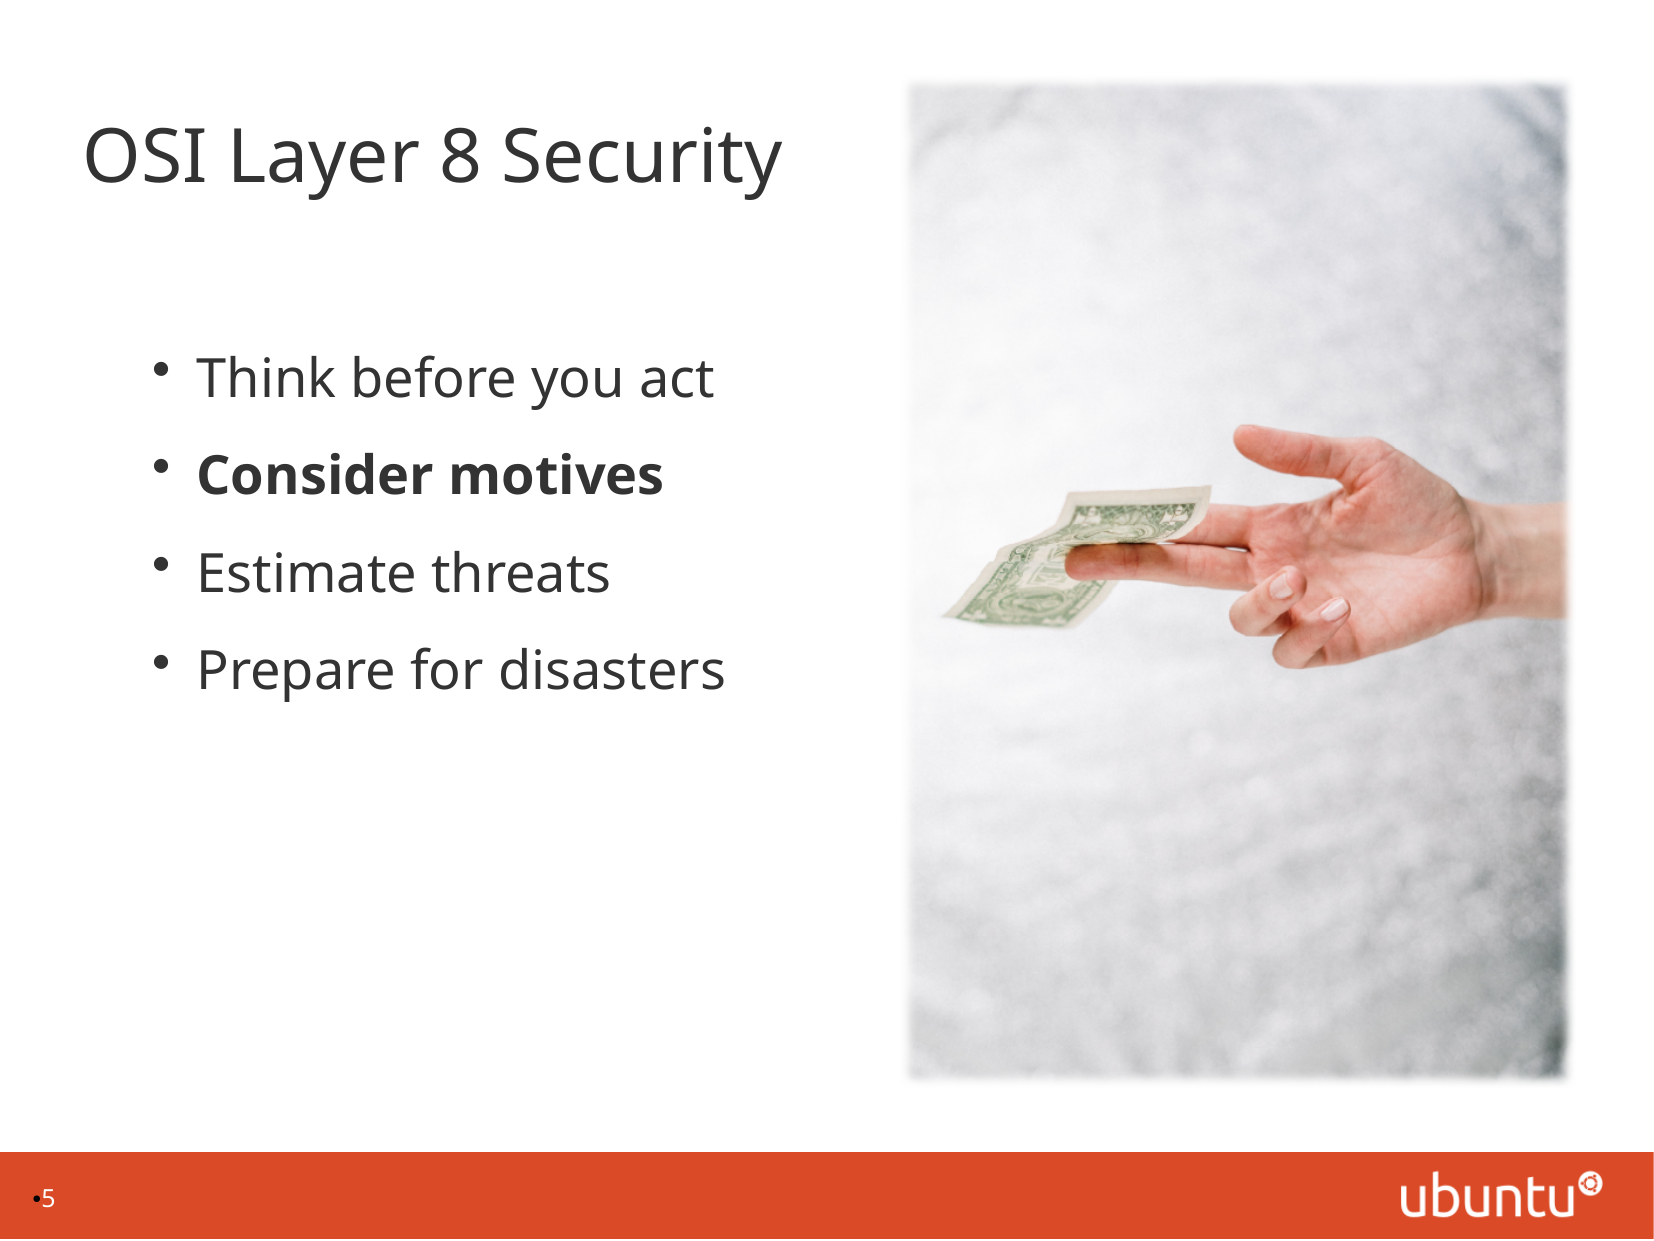

# OSI Layer 8 Security
Think before you act
Consider motives
Estimate threats
Prepare for disasters